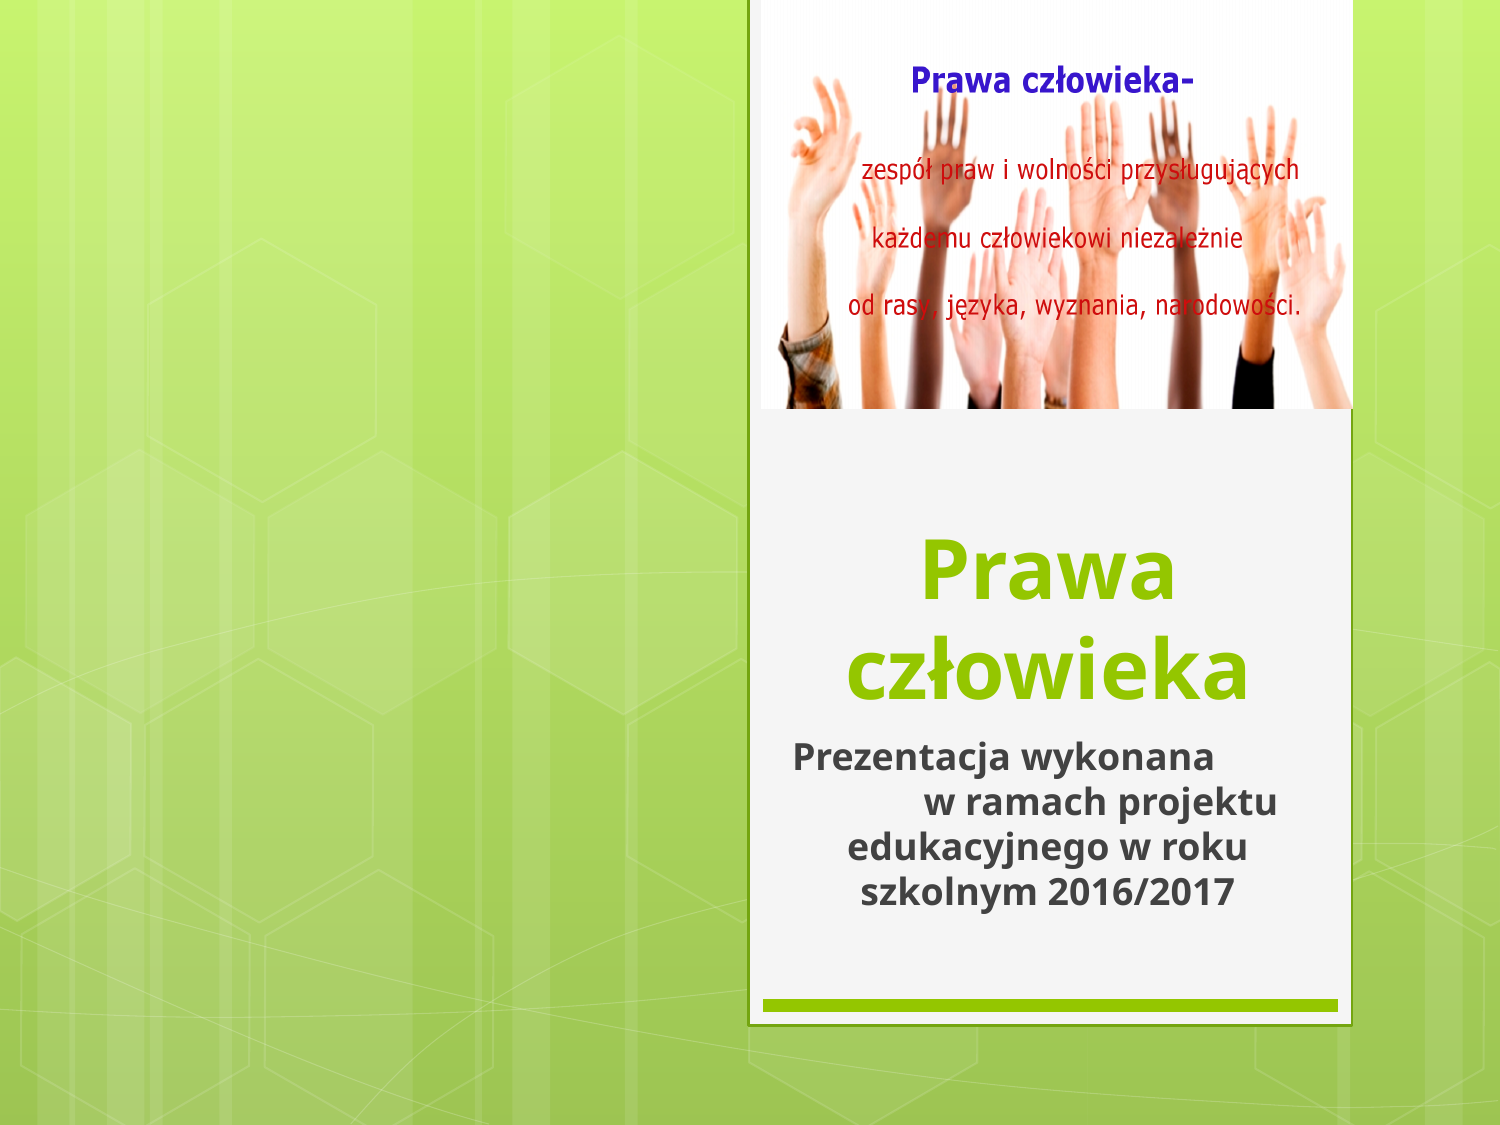

# Prawa człowieka
Prezentacja wykonana w ramach projektu edukacyjnego w roku szkolnym 2016/2017